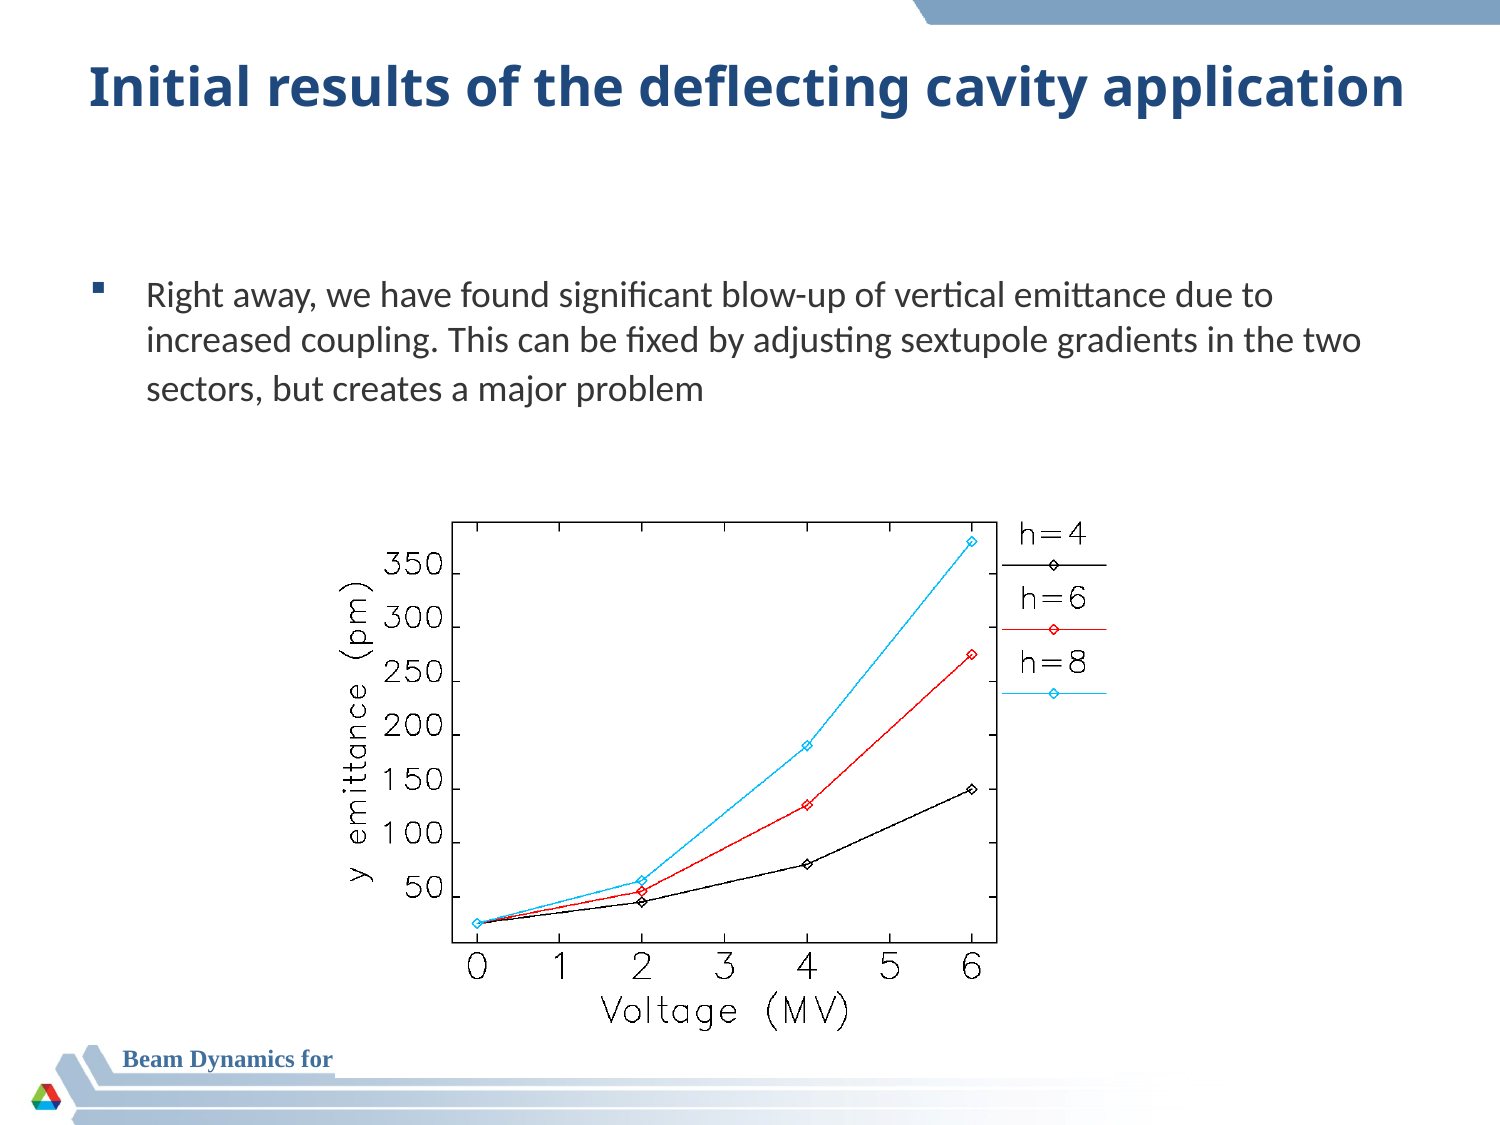

# Initial results of the deflecting cavity application
Right away, we have found significant blow-up of vertical emittance due to increased coupling. This can be fixed by adjusting sextupole gradients in the two sectors, but creates a major problem